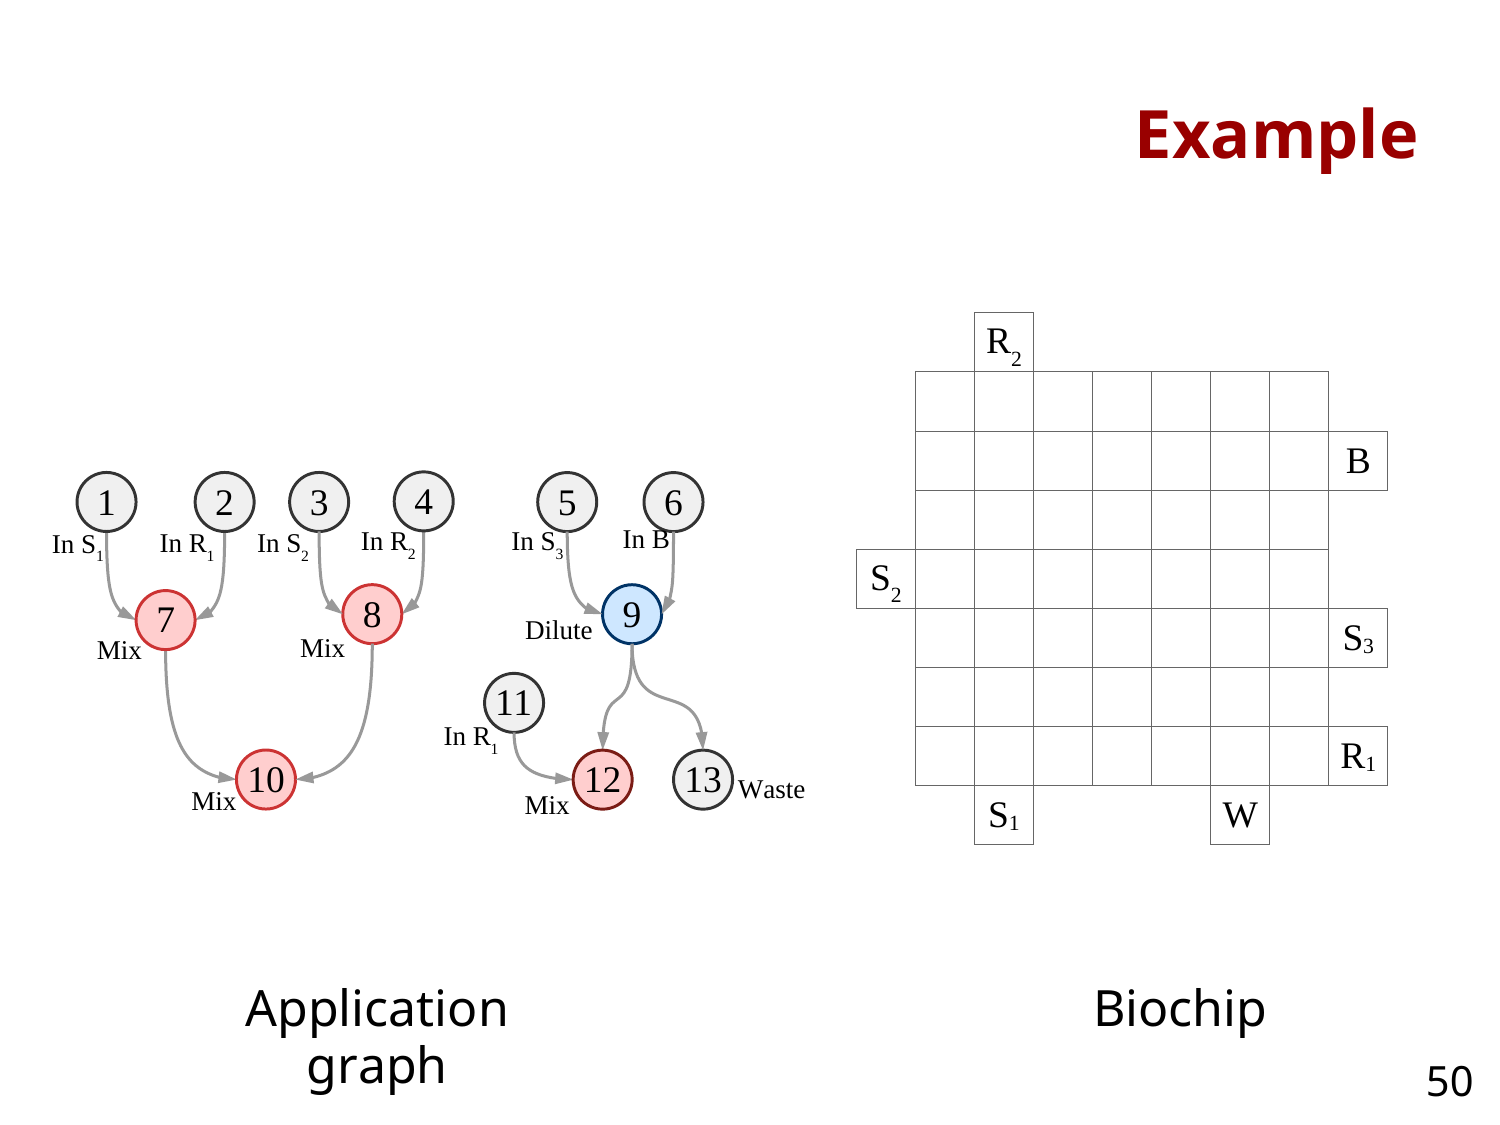

# Example
R2
B
S2
S3
R1
S1
W
4
1
2
3
5
6
In R2
In S3
In B
In R1
In S2
In S1
8
9
7
Dilute
Mix
Mix
11
In R1
10
12
13
Waste
Mix
Mix
Application graph
Biochip